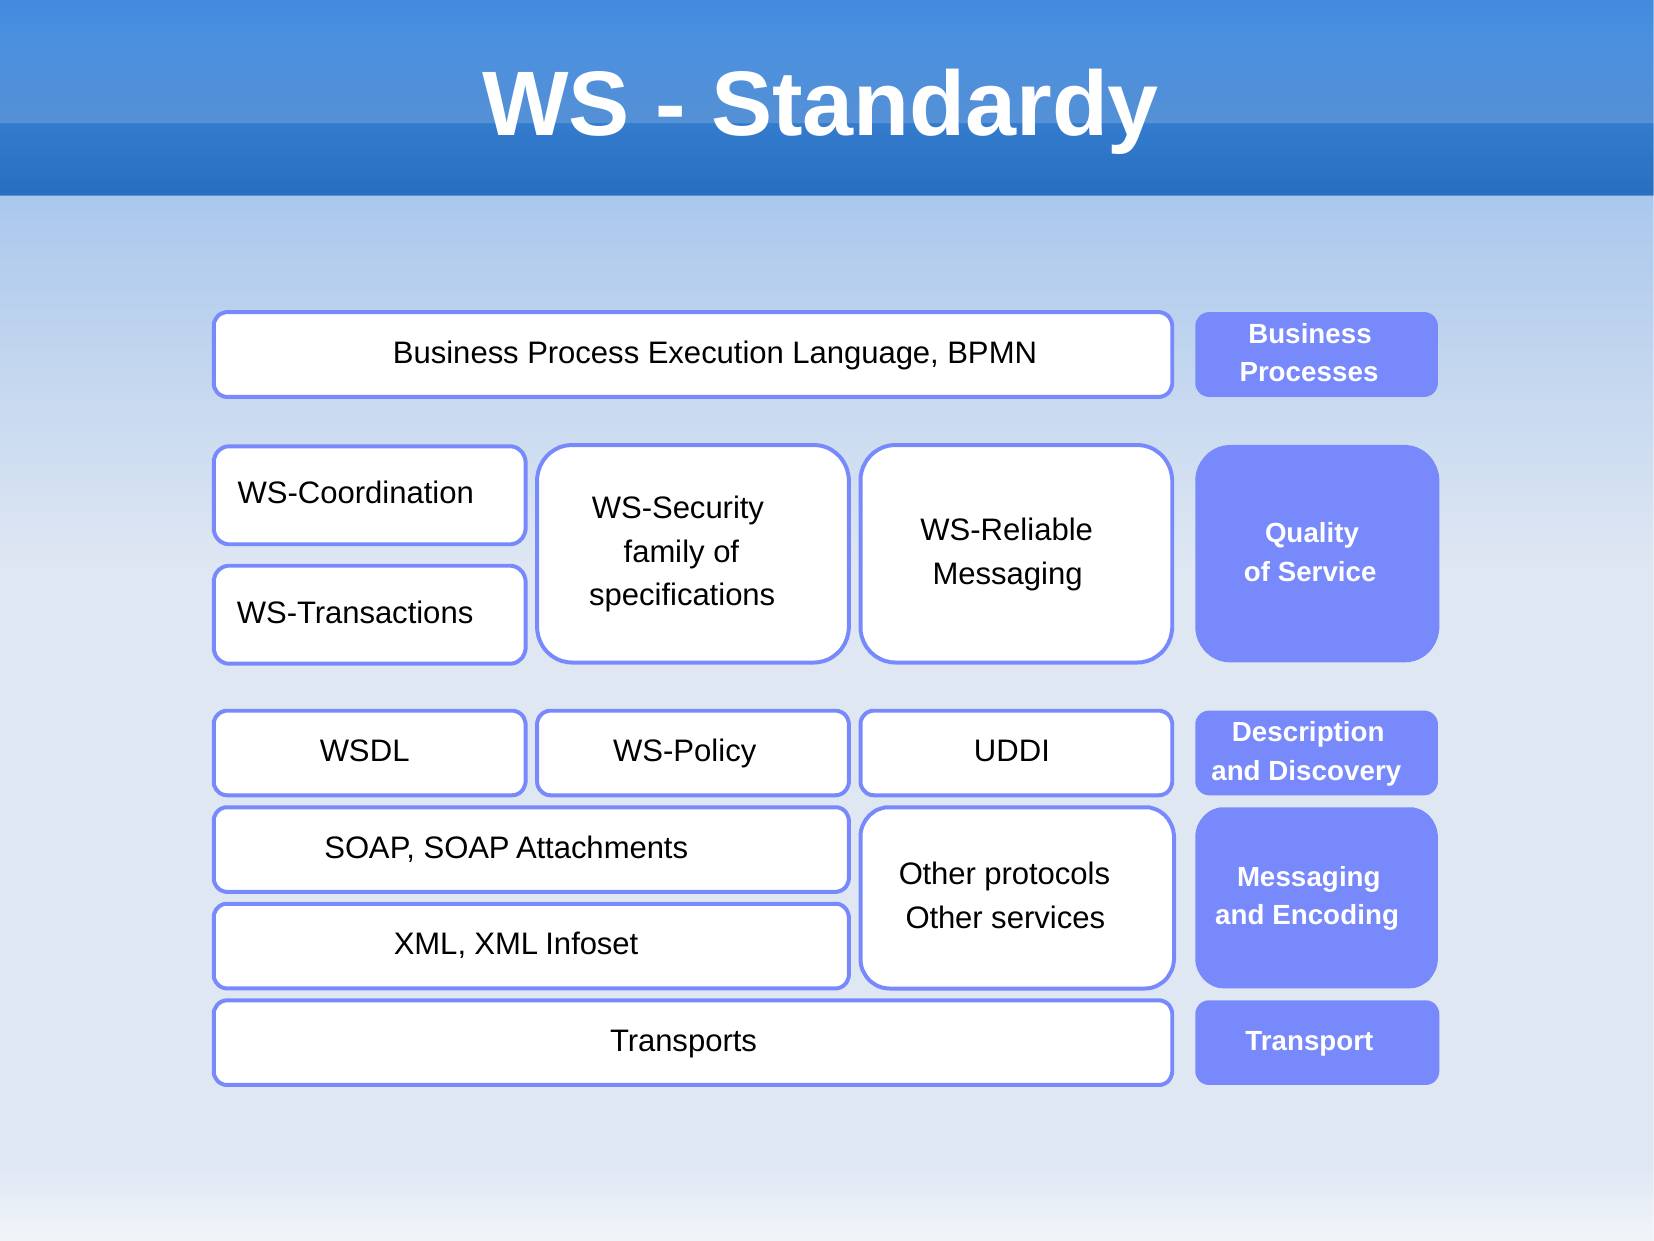

# WS - Standardy
Business
Business Process Execution Language, BPMN
Processes
WS-Coordination
WS-Security
WS-Reliable
Quality
family of
of Service
Messaging
specifications
WS-Transactions
Description
WSDL
WS-Policy
UDDI
and Discovery
SOAP, SOAP Attachments
Other protocols
Messaging
and Encoding
Other services
XML, XML Infoset
Transports
Transport